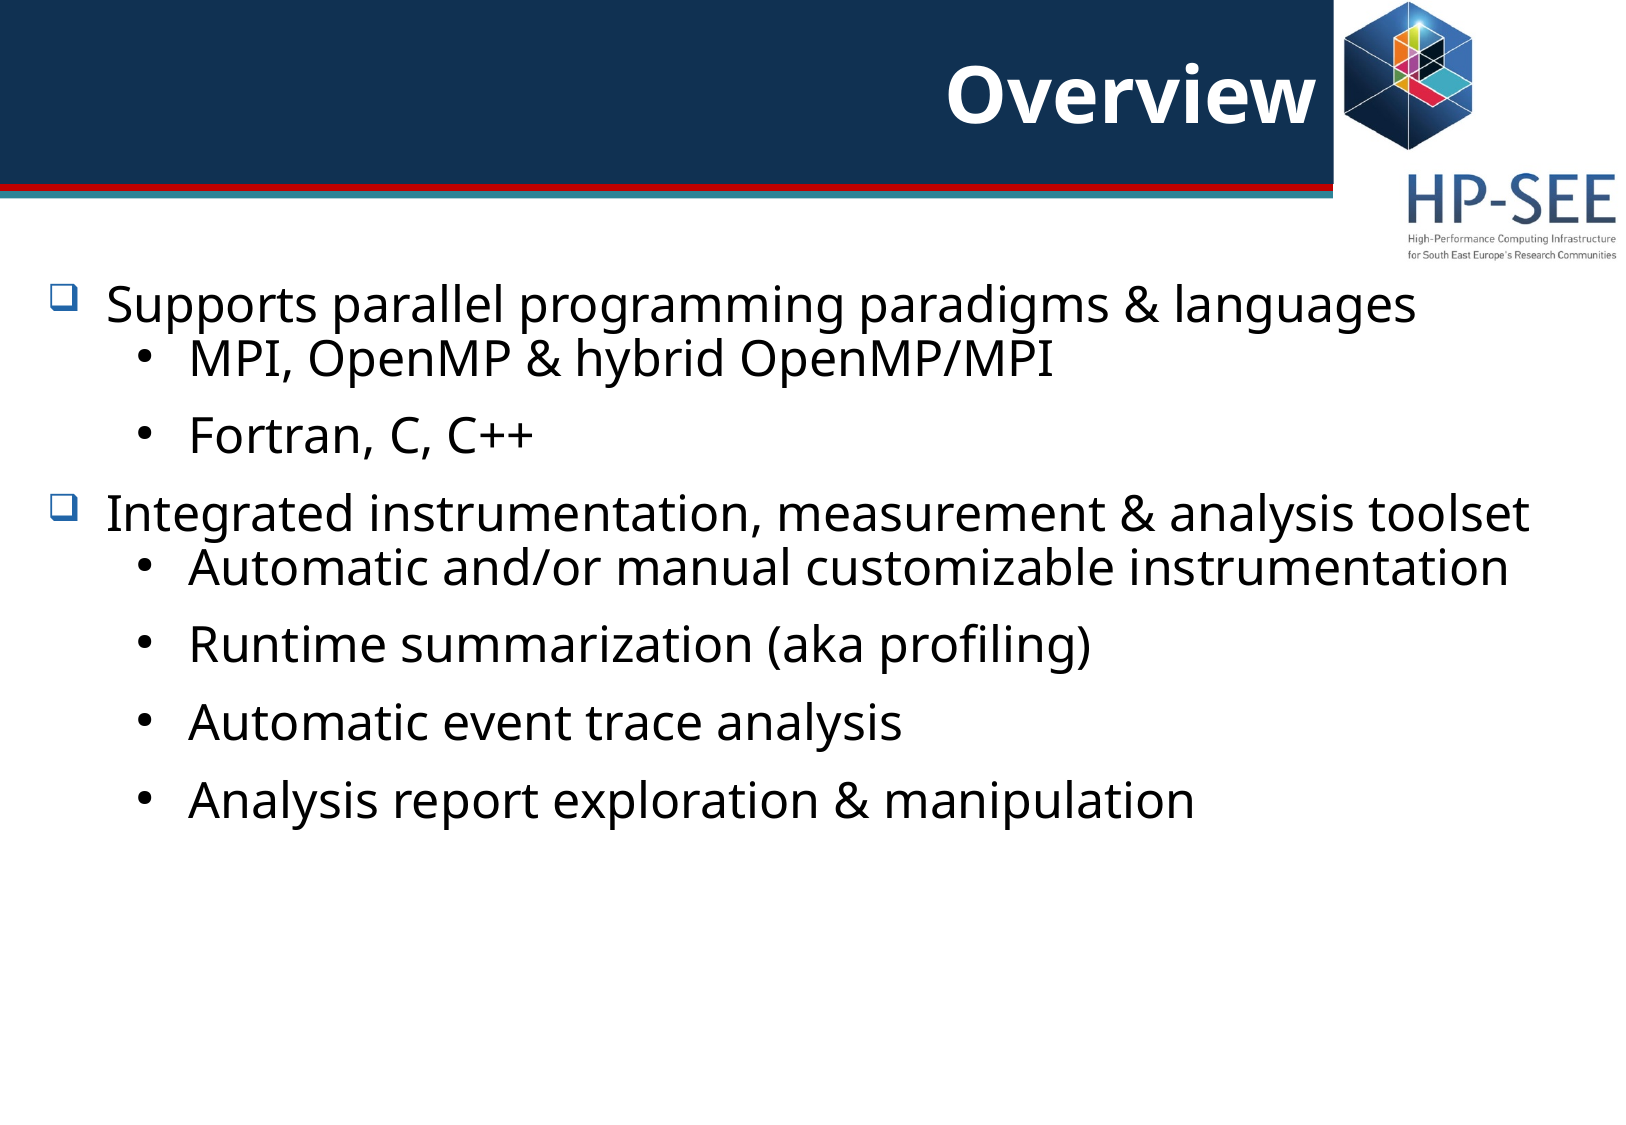

# Overview
Supports parallel programming paradigms & languages
MPI, OpenMP & hybrid OpenMP/MPI
Fortran, C, C++
Integrated instrumentation, measurement & analysis toolset
Automatic and/or manual customizable instrumentation
Runtime summarization (aka profiling)
Automatic event trace analysis
Analysis report exploration & manipulation